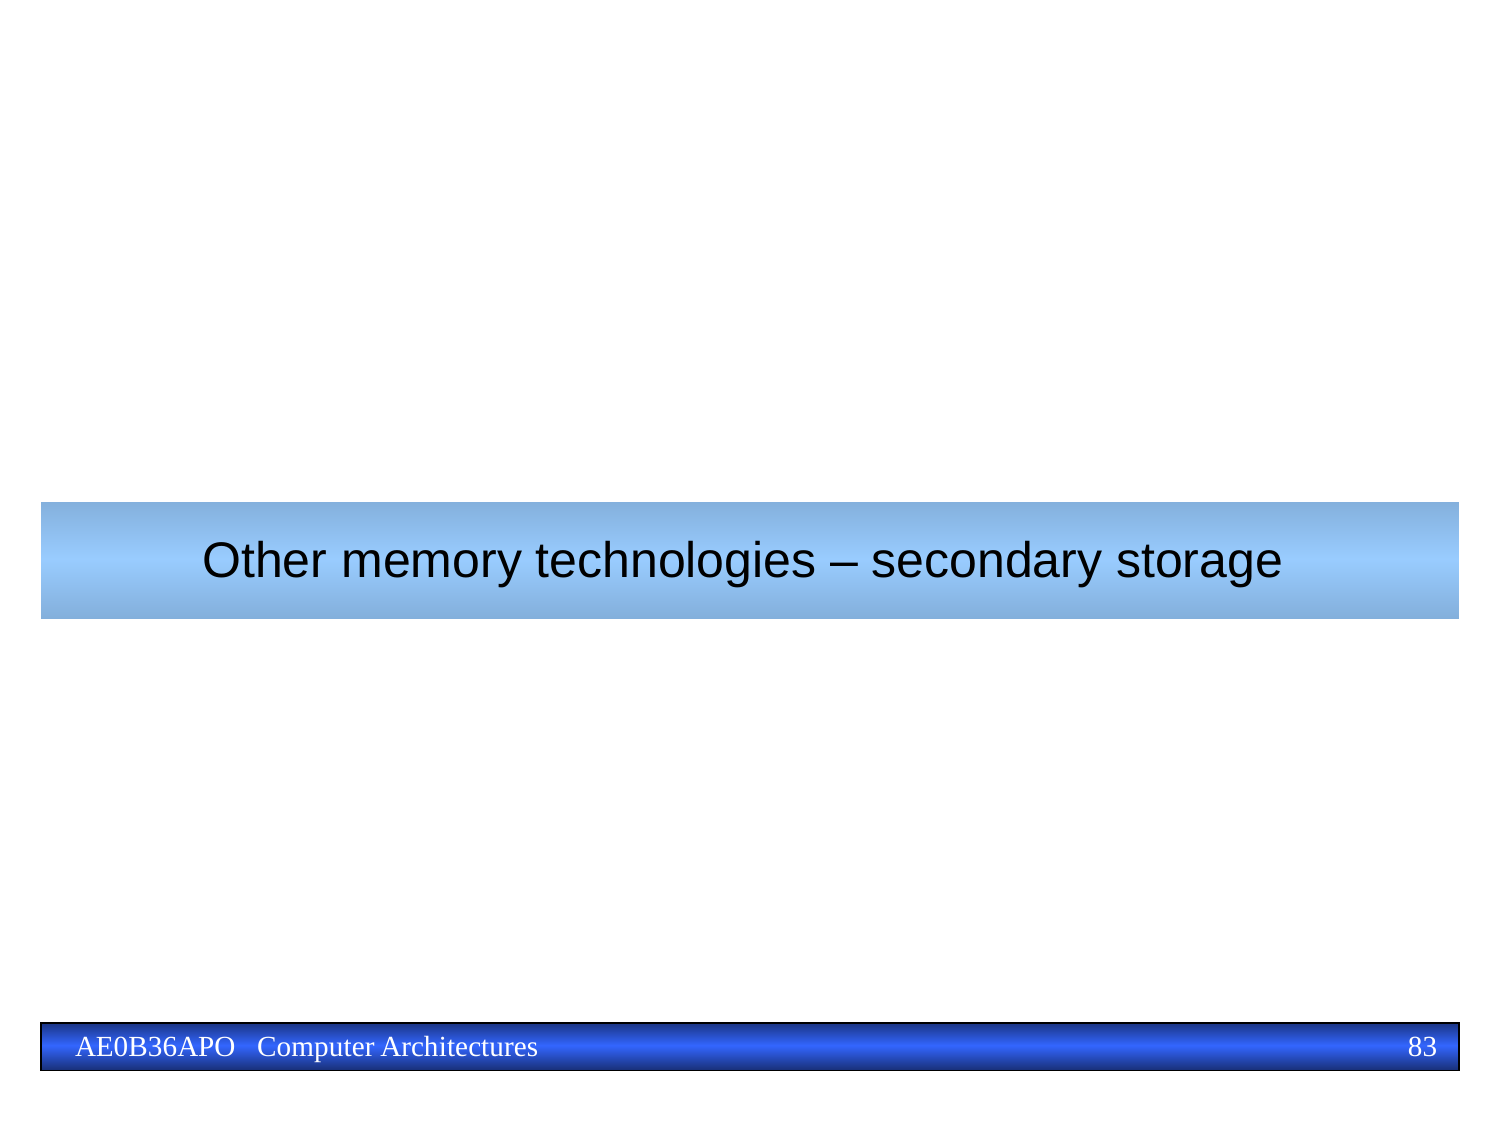

# Other memory technologies – secondary storage
AE0B36APO Computer Architectures
83